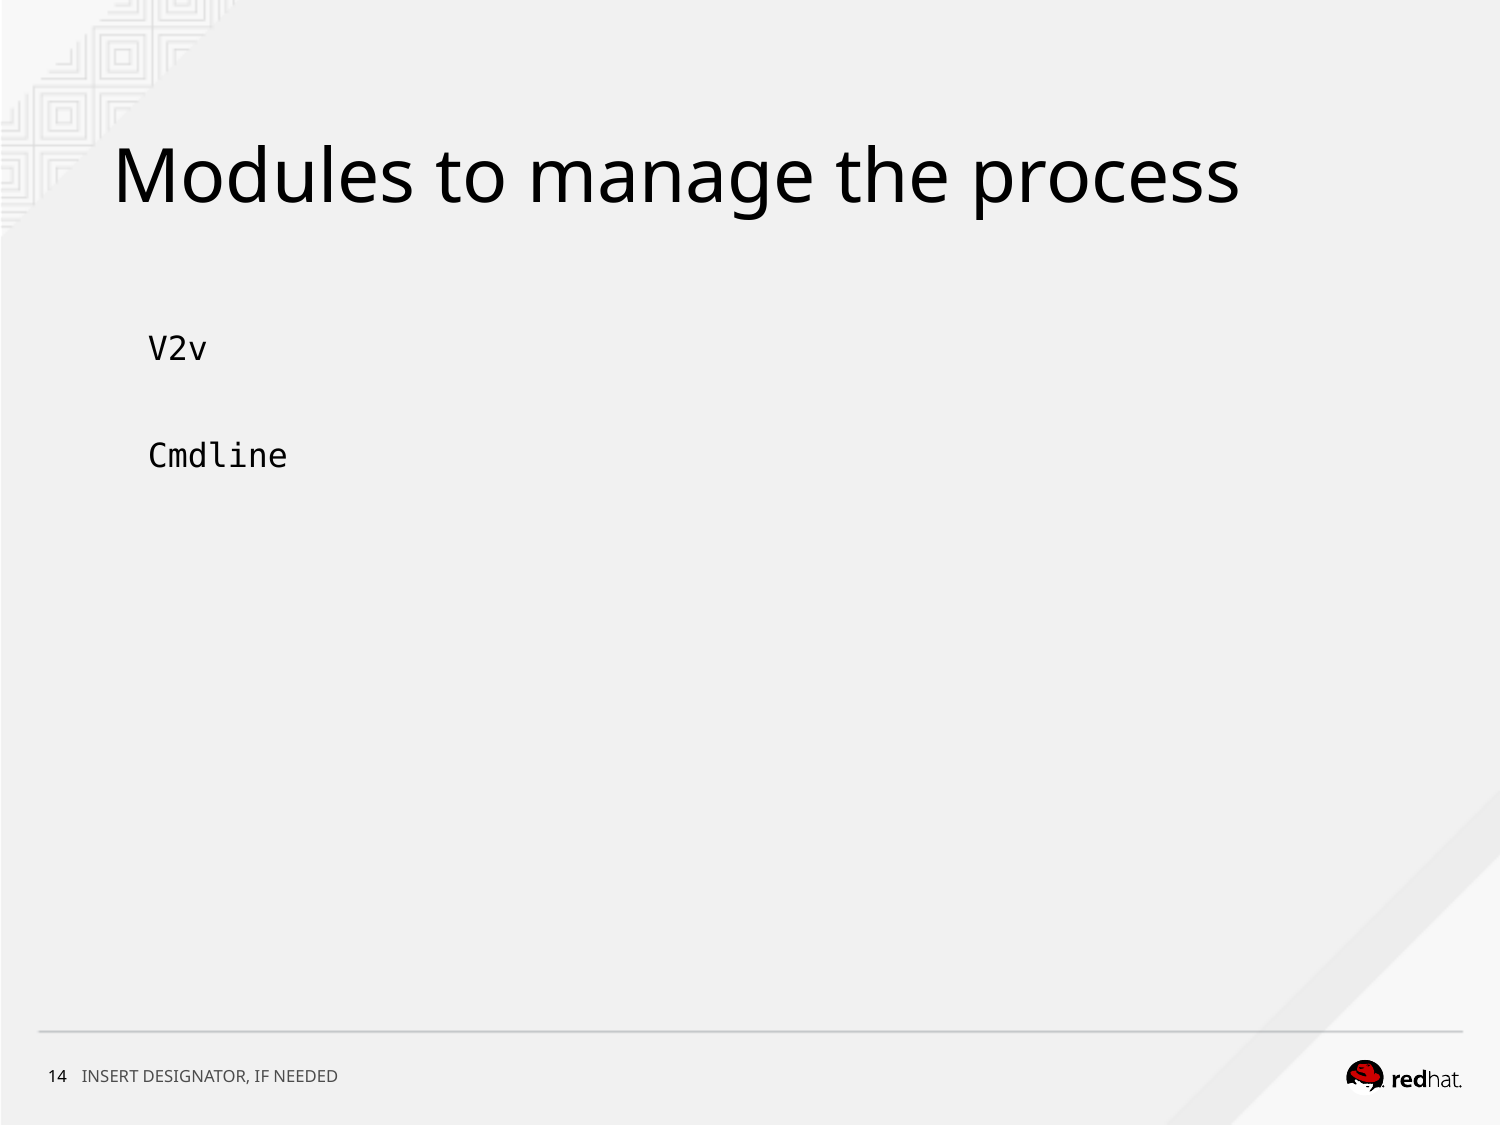

# Modules to manage the process
V2v
Cmdline
14
INSERT DESIGNATOR, IF NEEDED